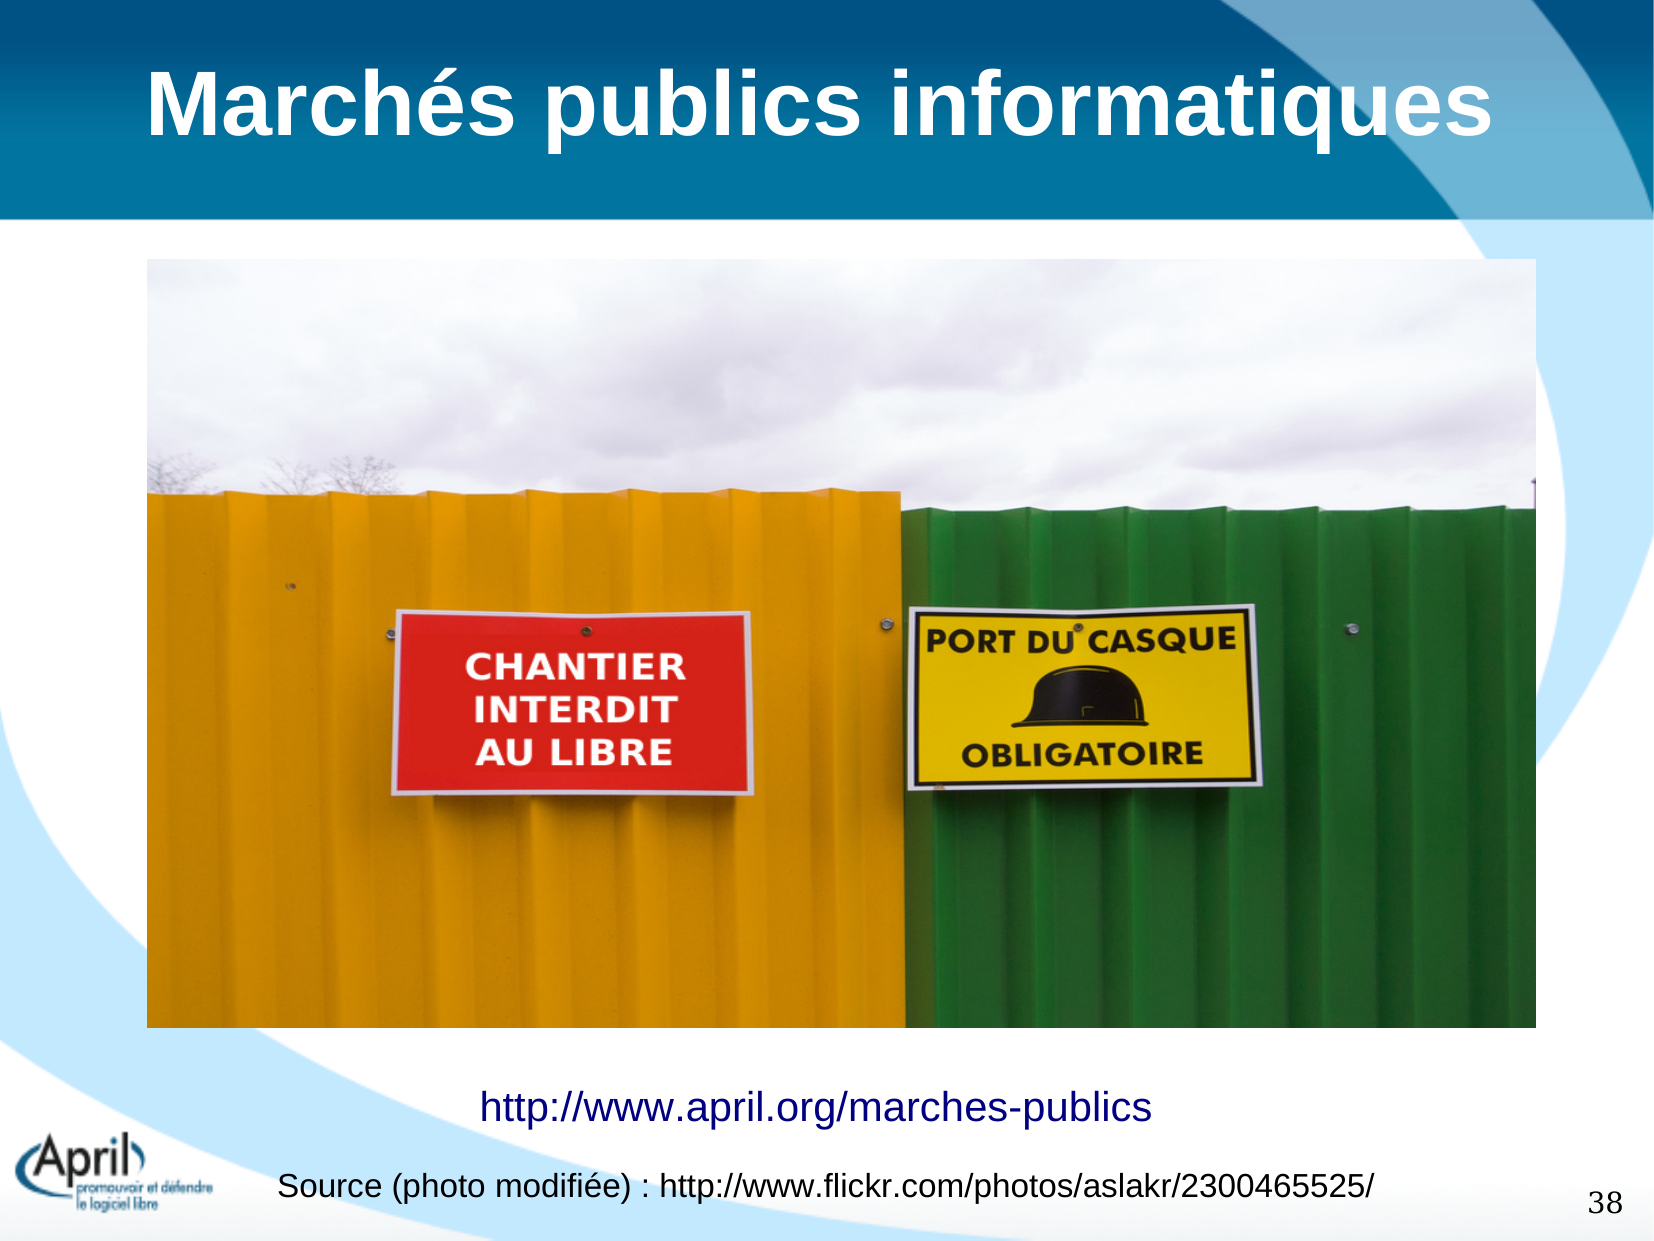

# Marchés publics informatiques
http://www.april.org/marches-publics
Source (photo modifiée) : http://www.flickr.com/photos/aslakr/2300465525/
38